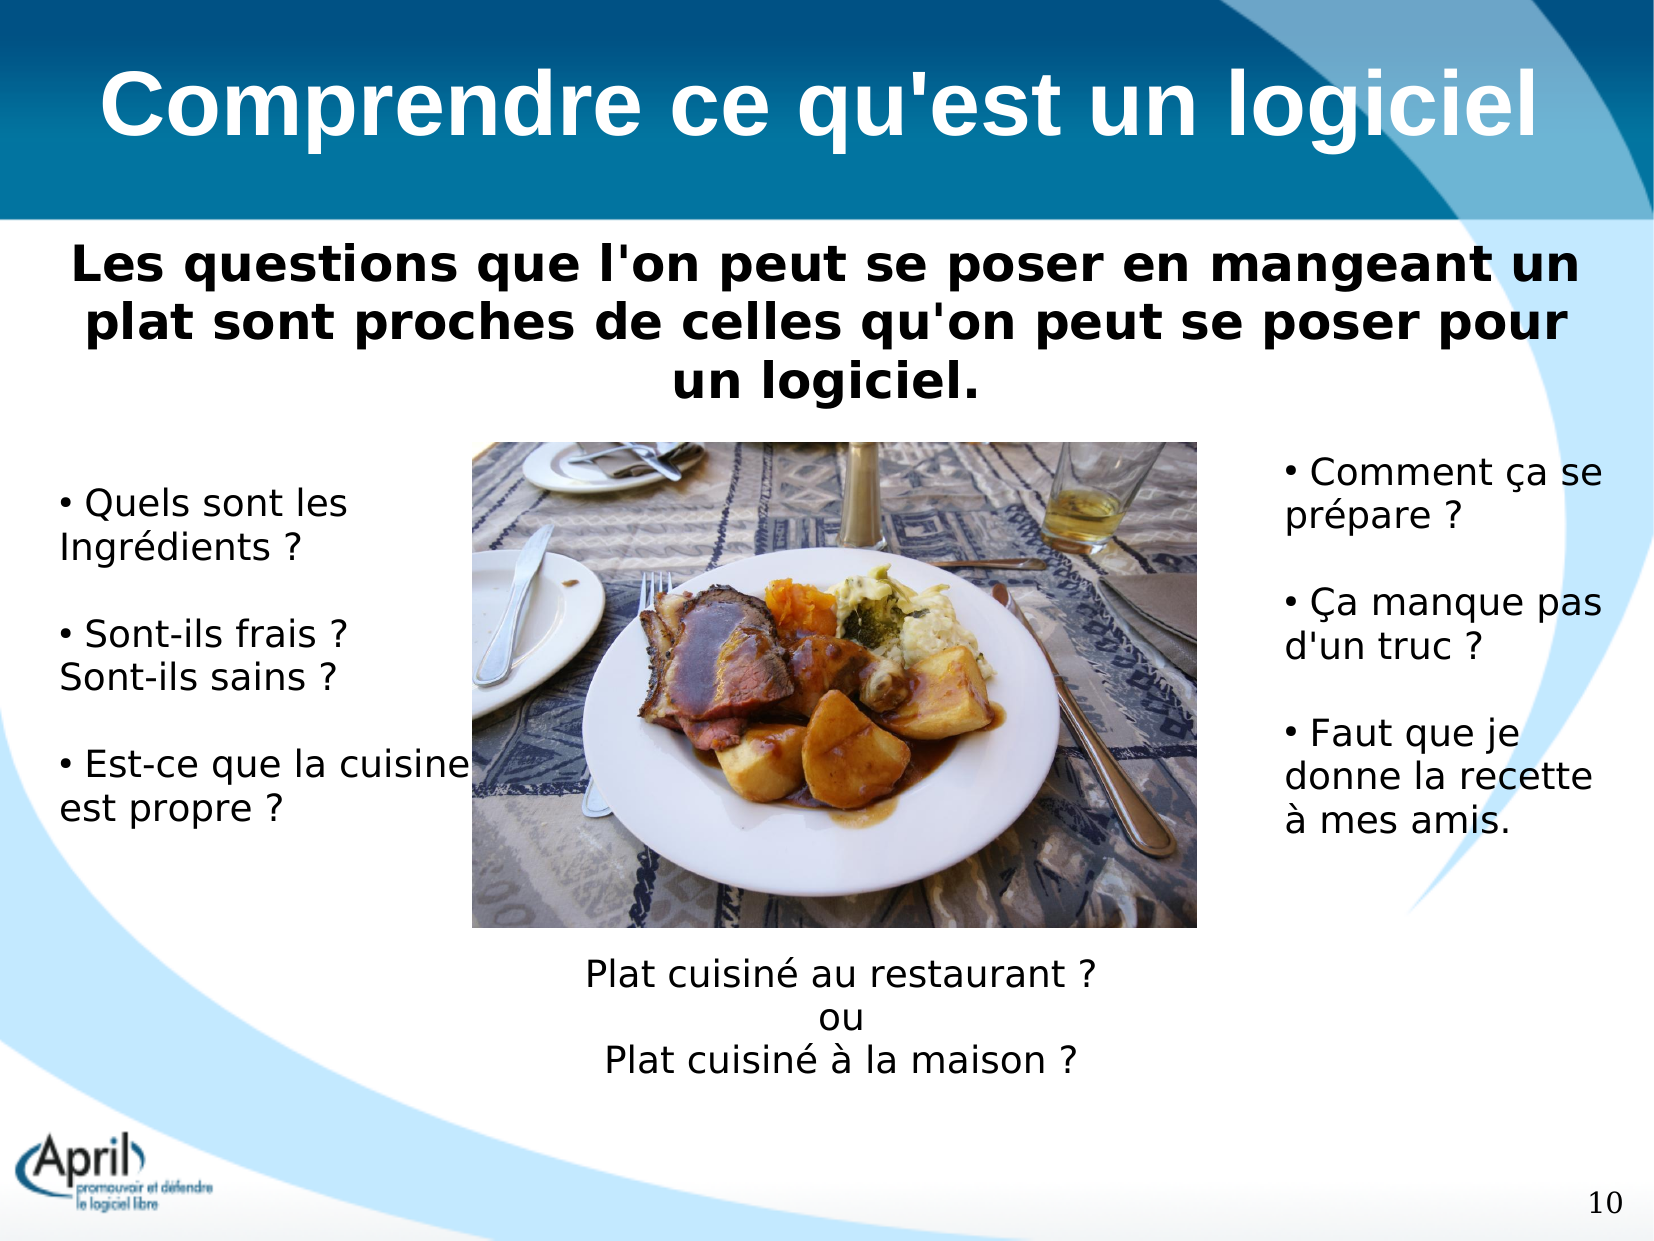

# Comprendre ce qu'est un logiciel
Les questions que l'on peut se poser en mangeant un plat sont proches de celles qu'on peut se poser pour un logiciel.
 Quels sont les
Ingrédients ?
 Sont-ils frais ?
Sont-ils sains ?
 Est-ce que la cuisine
est propre ?
 Comment ça se prépare ?
 Ça manque pas d'un truc ?
 Faut que je donne la recette à mes amis.
Plat cuisiné au restaurant ?
ou
Plat cuisiné à la maison ?
10